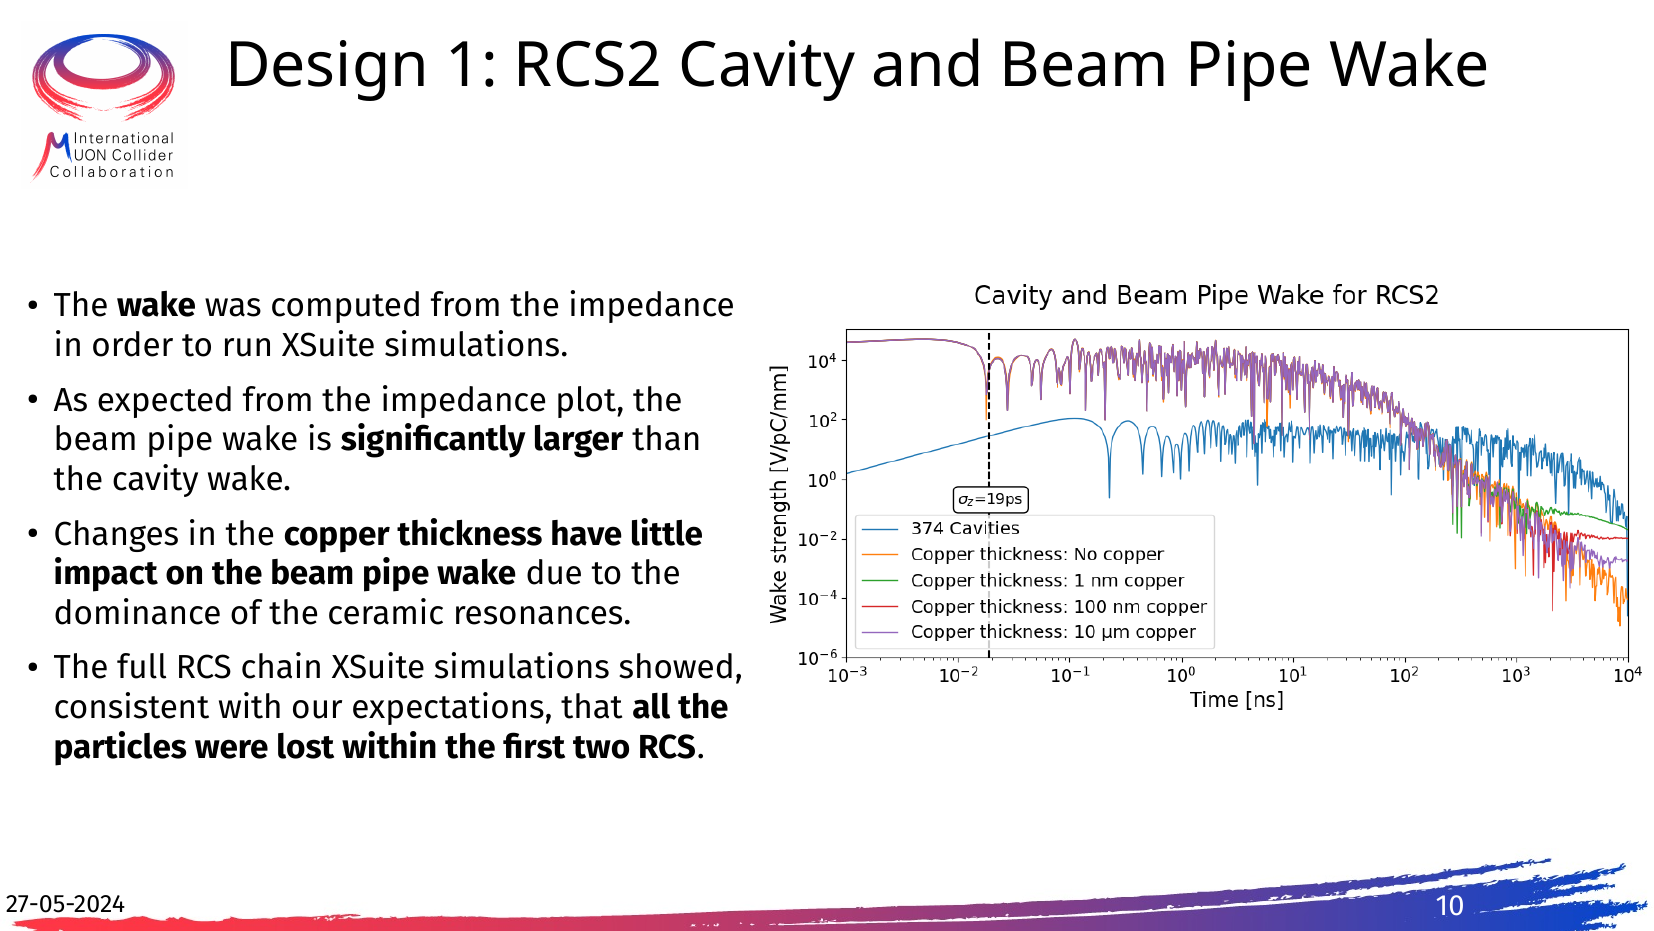

# Design 1: RCS2 Cavity and Beam Pipe Wake
The wake was computed from the impedance in order to run XSuite simulations.
As expected from the impedance plot, the beam pipe wake is significantly larger than the cavity wake.
Changes in the copper thickness have little impact on the beam pipe wake due to the dominance of the ceramic resonances.
The full RCS chain XSuite simulations showed, consistent with our expectations, that all the particles were lost within the first two RCS.
27-05-2024
10